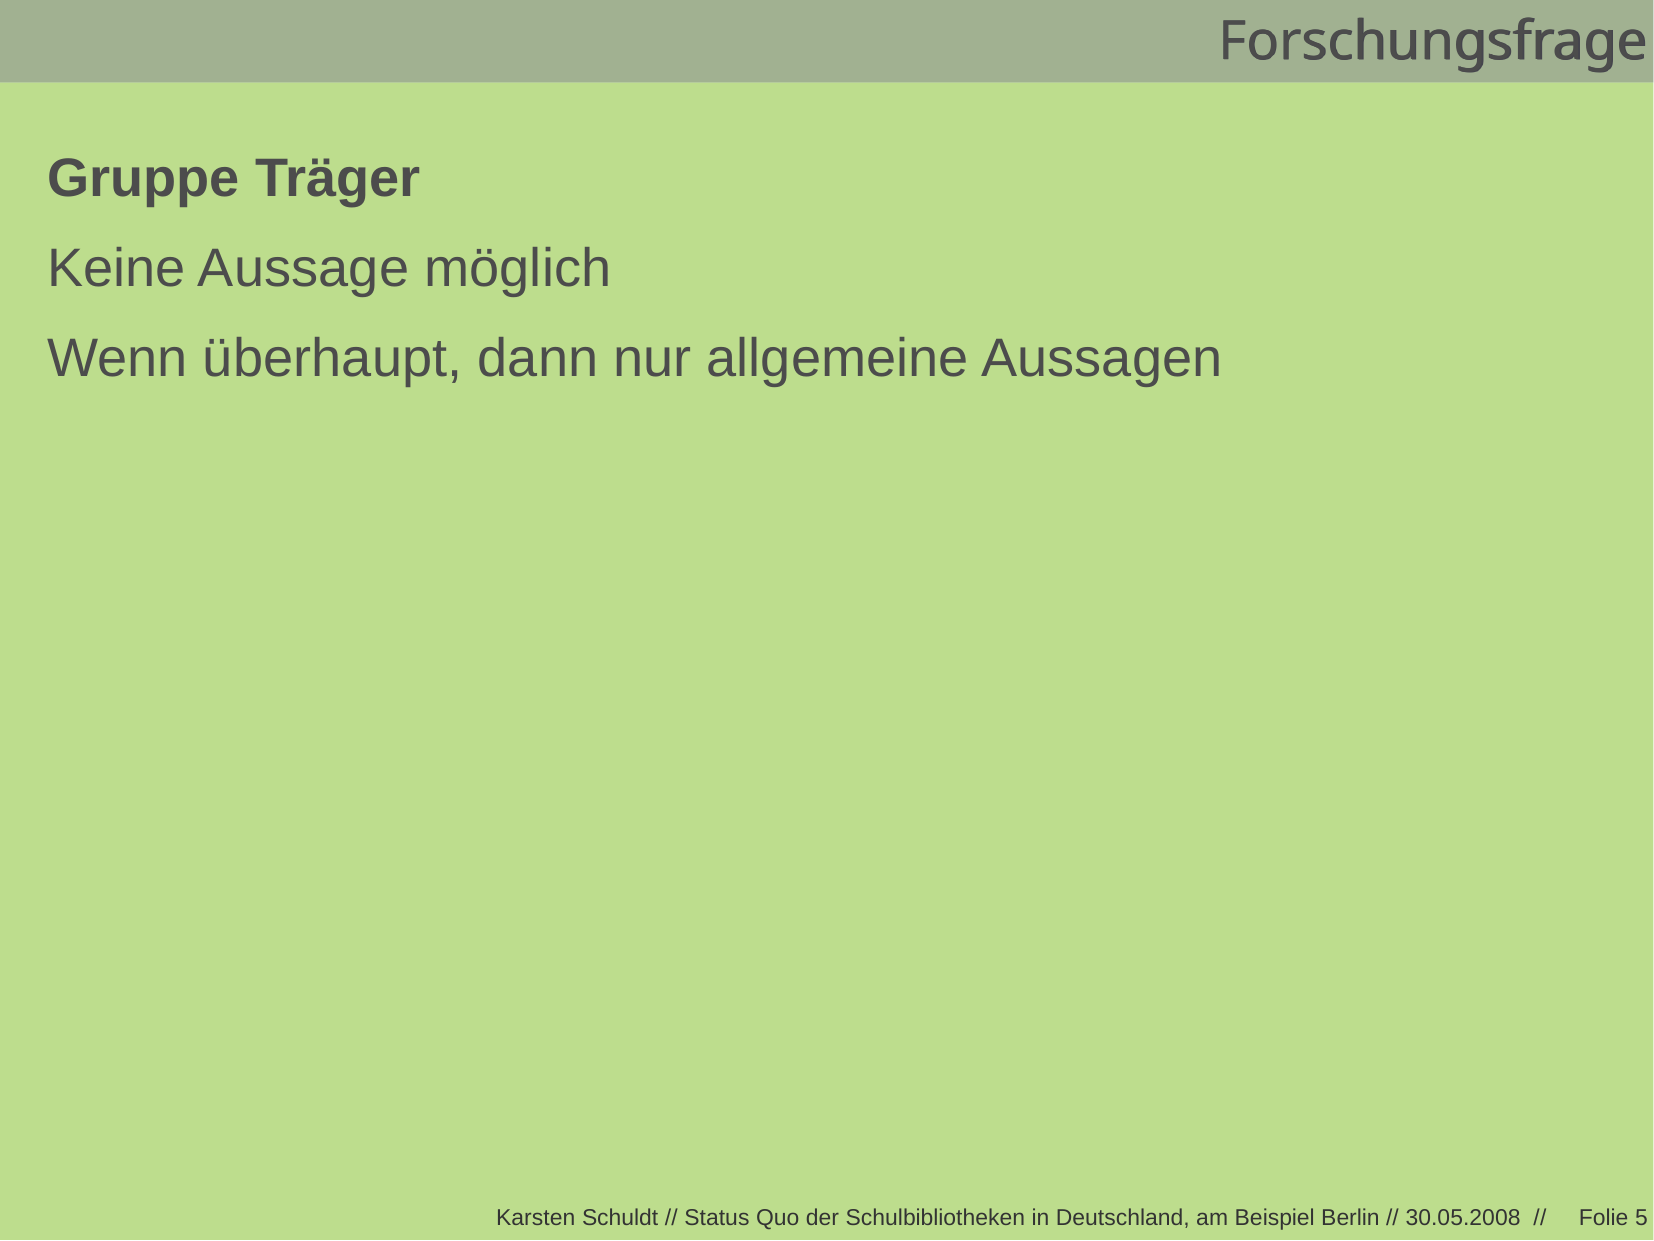

# Forschungsfrage
Gruppe Träger
Keine Aussage möglich
Wenn überhaupt, dann nur allgemeine Aussagen
5